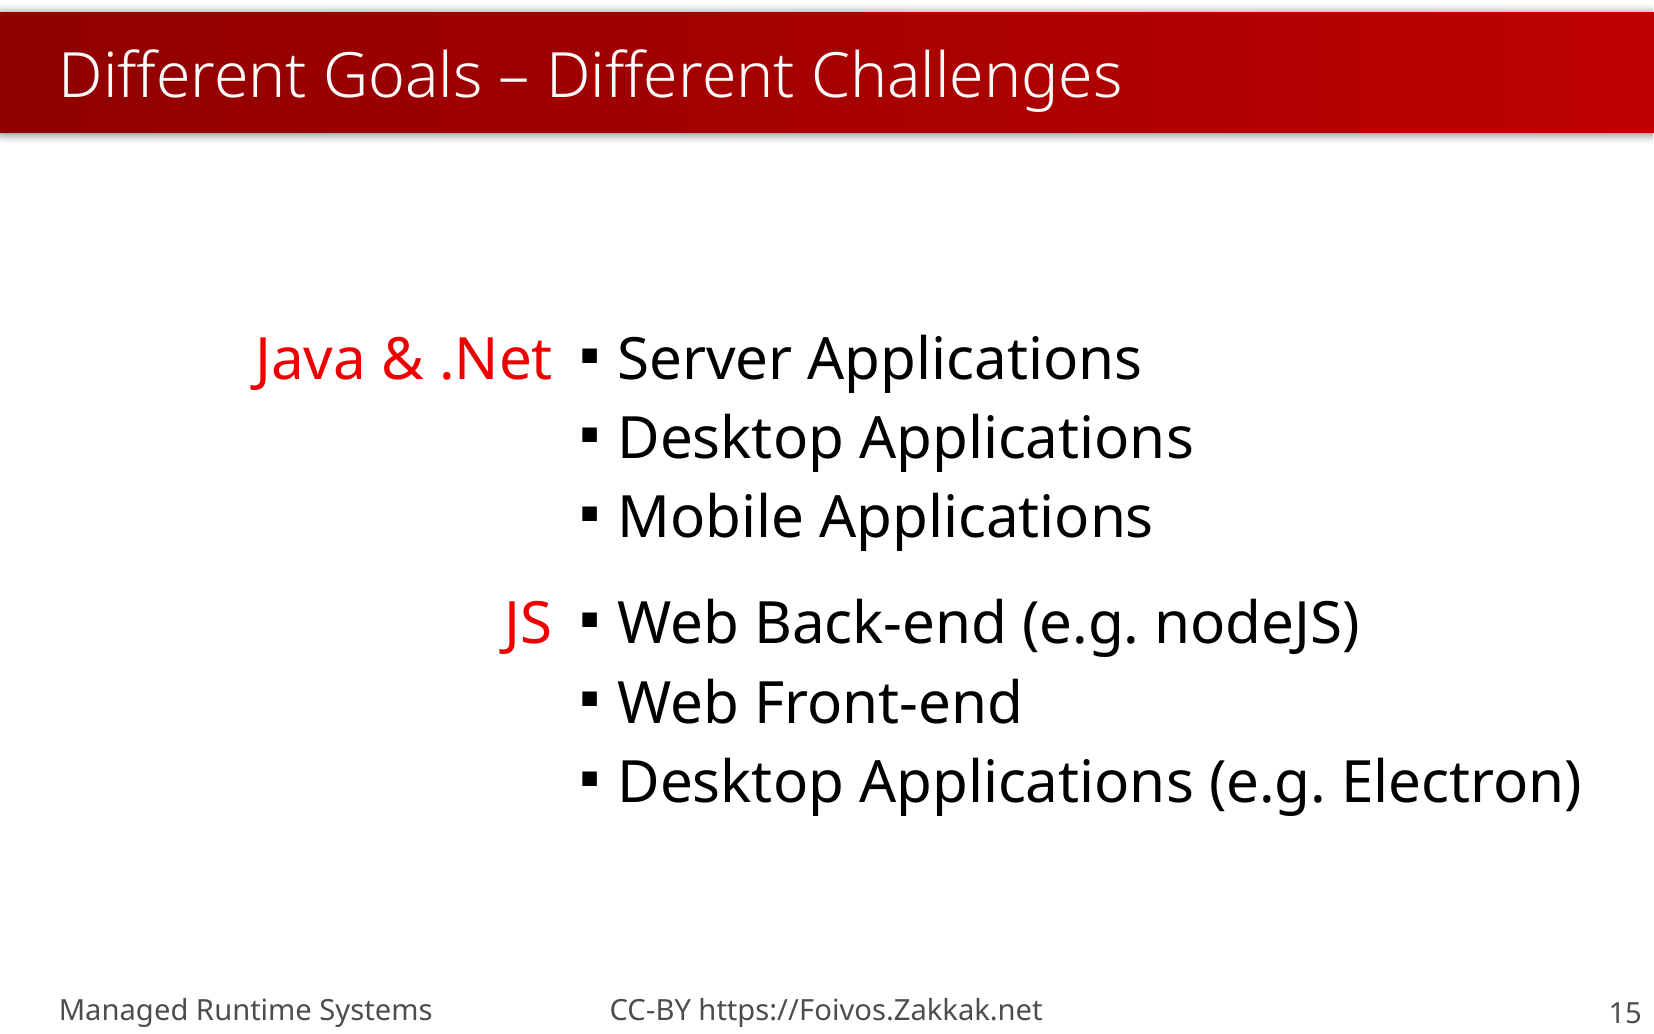

# Different Goals – Different Challenges
| Java & .Net | Server Applications Desktop Applications Mobile Applications |
| --- | --- |
| JS | Web Back-end (e.g. nodeJS) Web Front-end Desktop Applications (e.g. Electron) |
Managed Runtime Systems
CC-BY https://Foivos.Zakkak.net
15